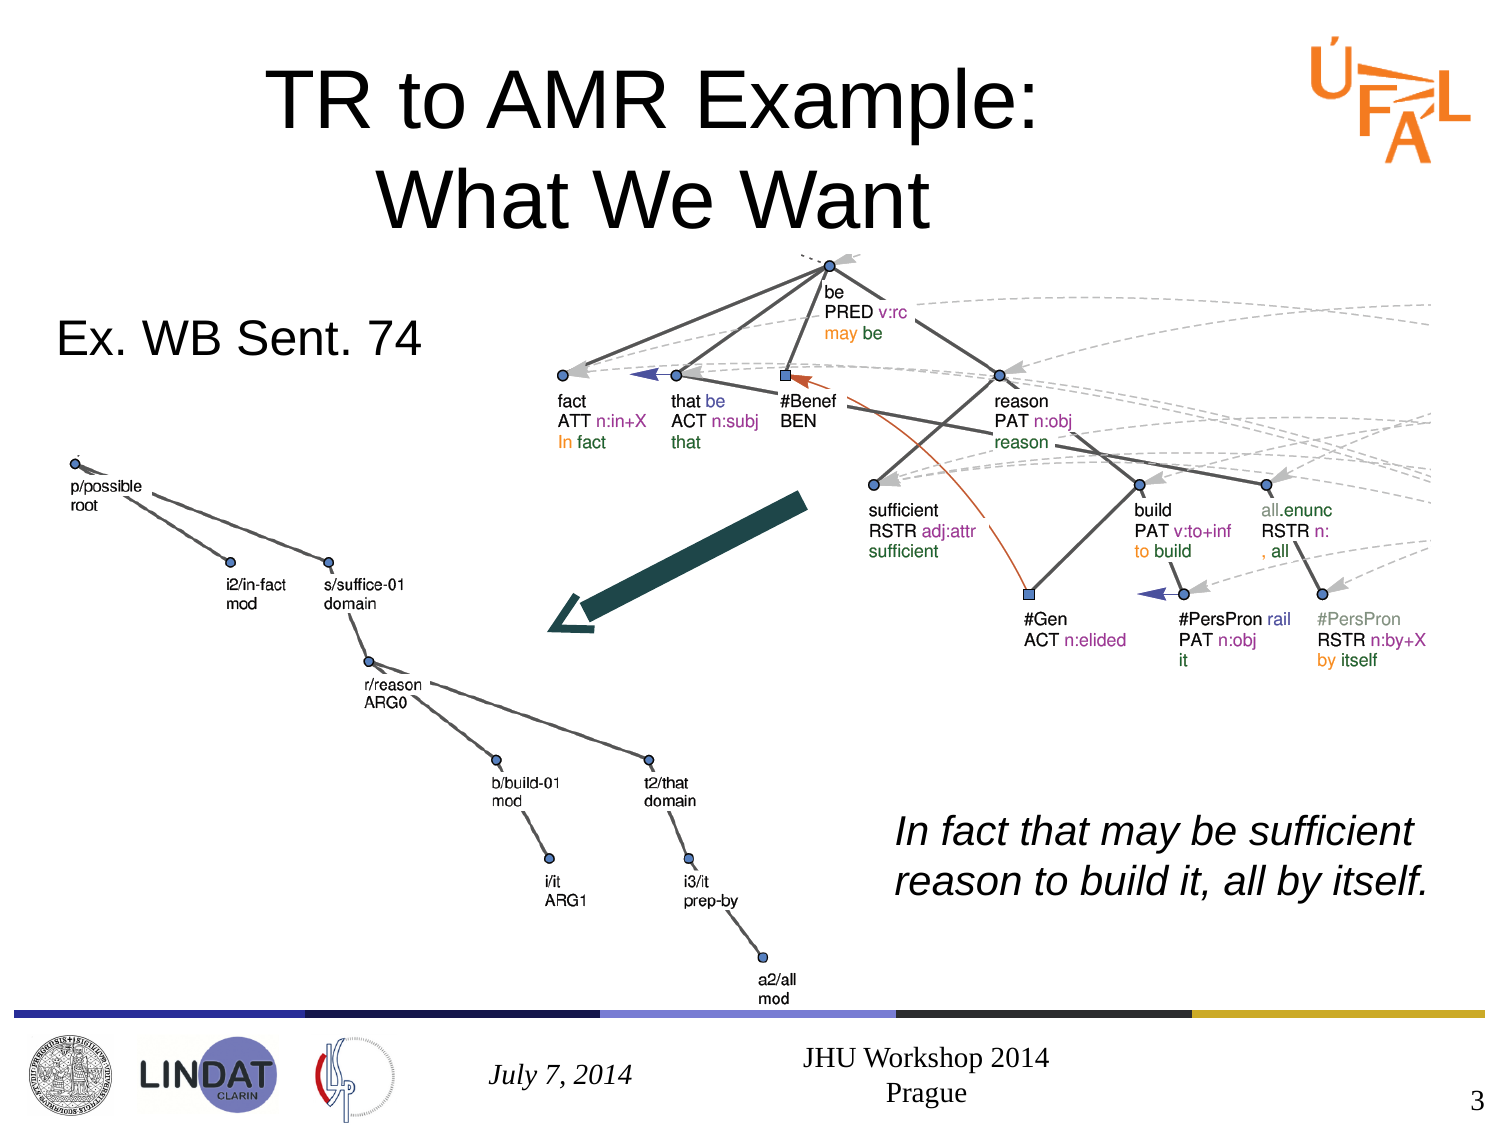

# TR to AMR Example: What We Want
Ex. WB Sent. 74
In fact that may be sufficient
reason to build it, all by itself.
JHU Workshop 2014 Prague
July 7, 2014